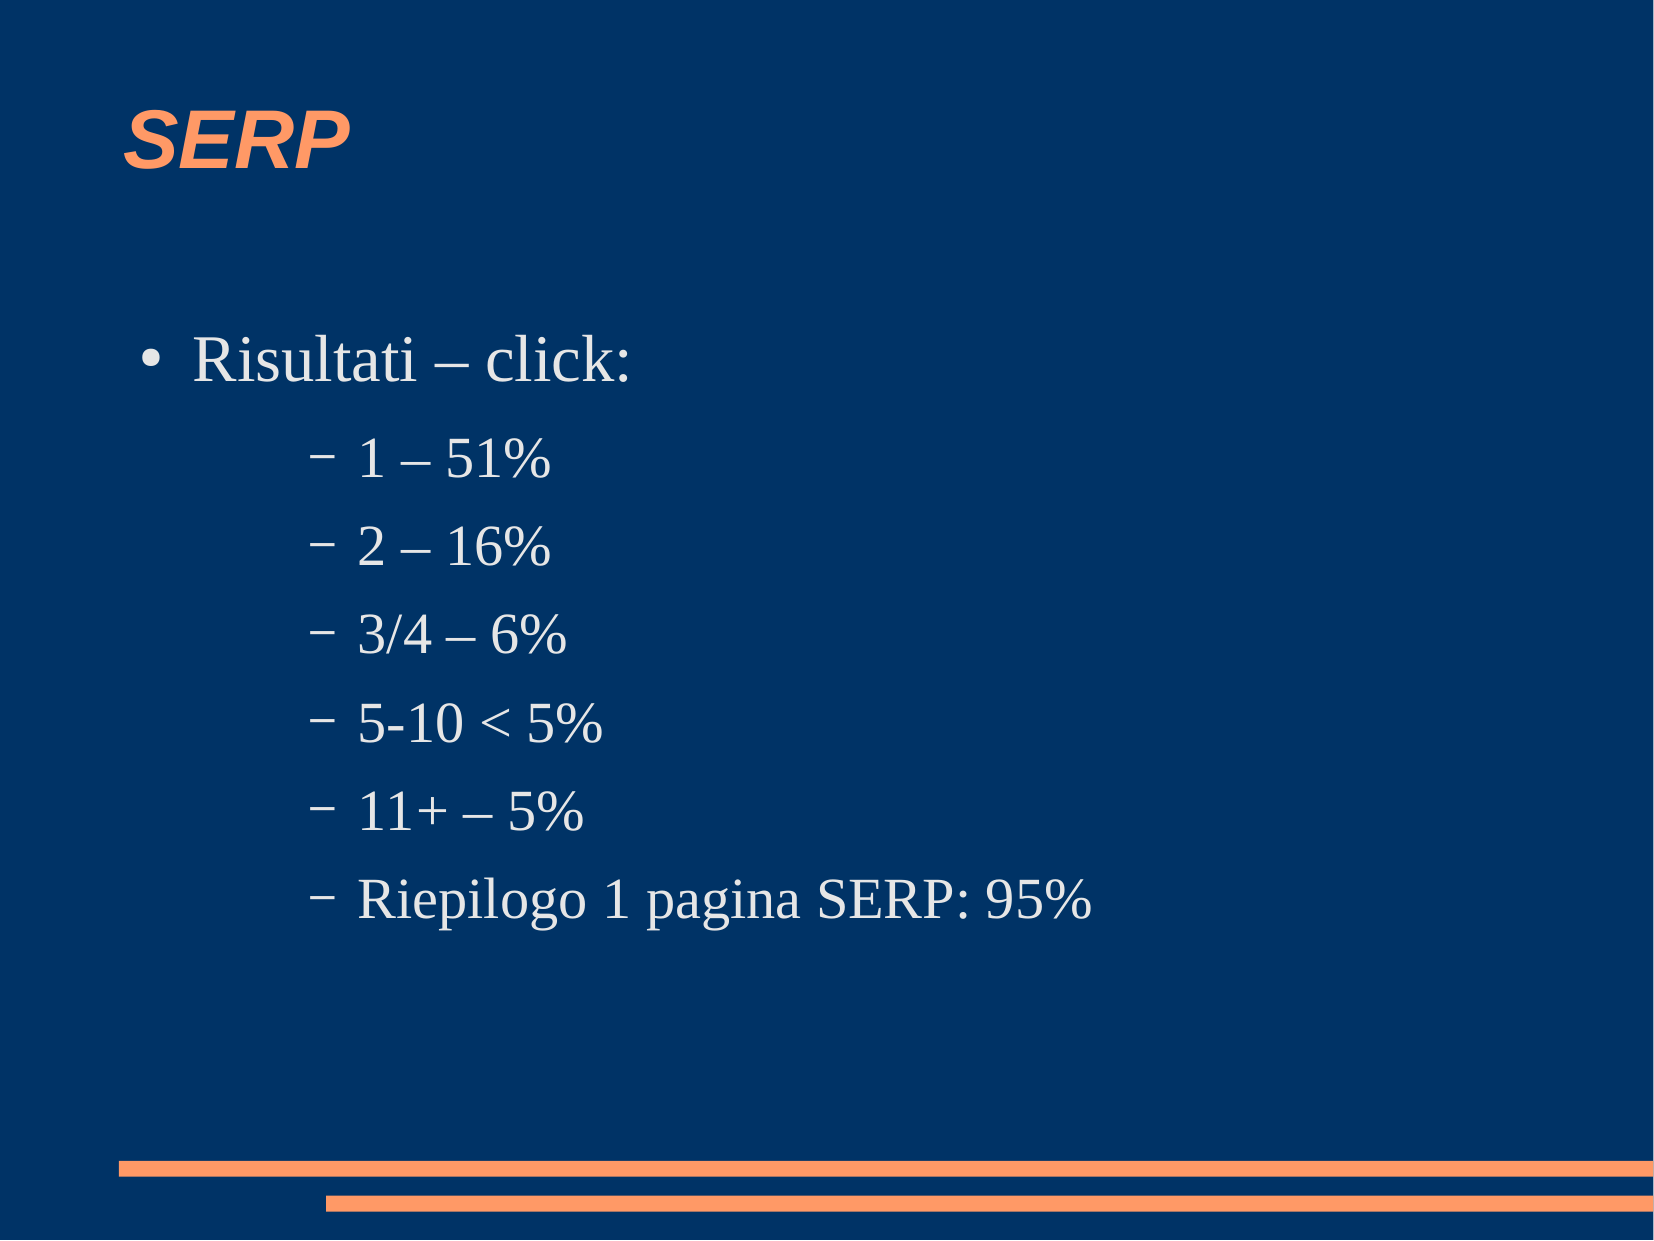

# SERP
Risultati – click:
1 – 51%
2 – 16%
3/4 – 6%
5-10 < 5%
11+ – 5%
Riepilogo 1 pagina SERP: 95%